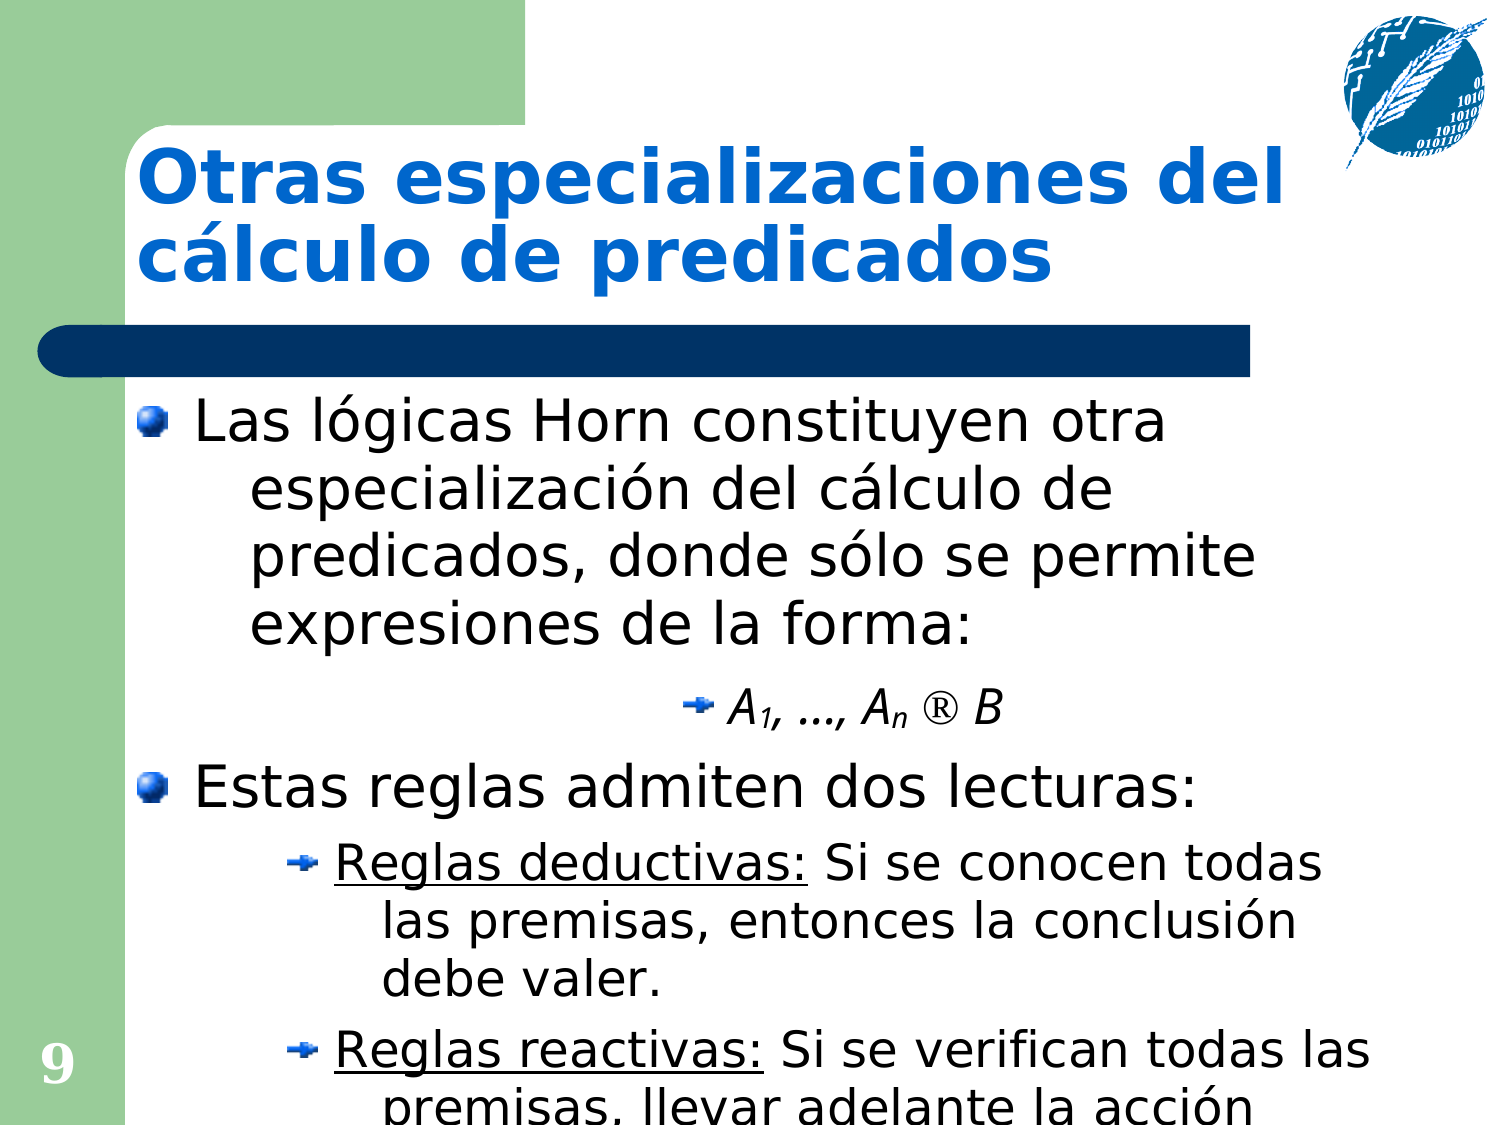

# Otras especializaciones del cálculo de predicados
Las lógicas Horn constituyen otra especialización del cálculo de predicados, donde sólo se permite expresiones de la forma:
A1, ..., An ® B
Estas reglas admiten dos lecturas:
Reglas deductivas: Si se conocen todas las premisas, entonces la conclusión debe valer.
Reglas reactivas: Si se verifican todas las premisas, llevar adelante la acción asociada.
9